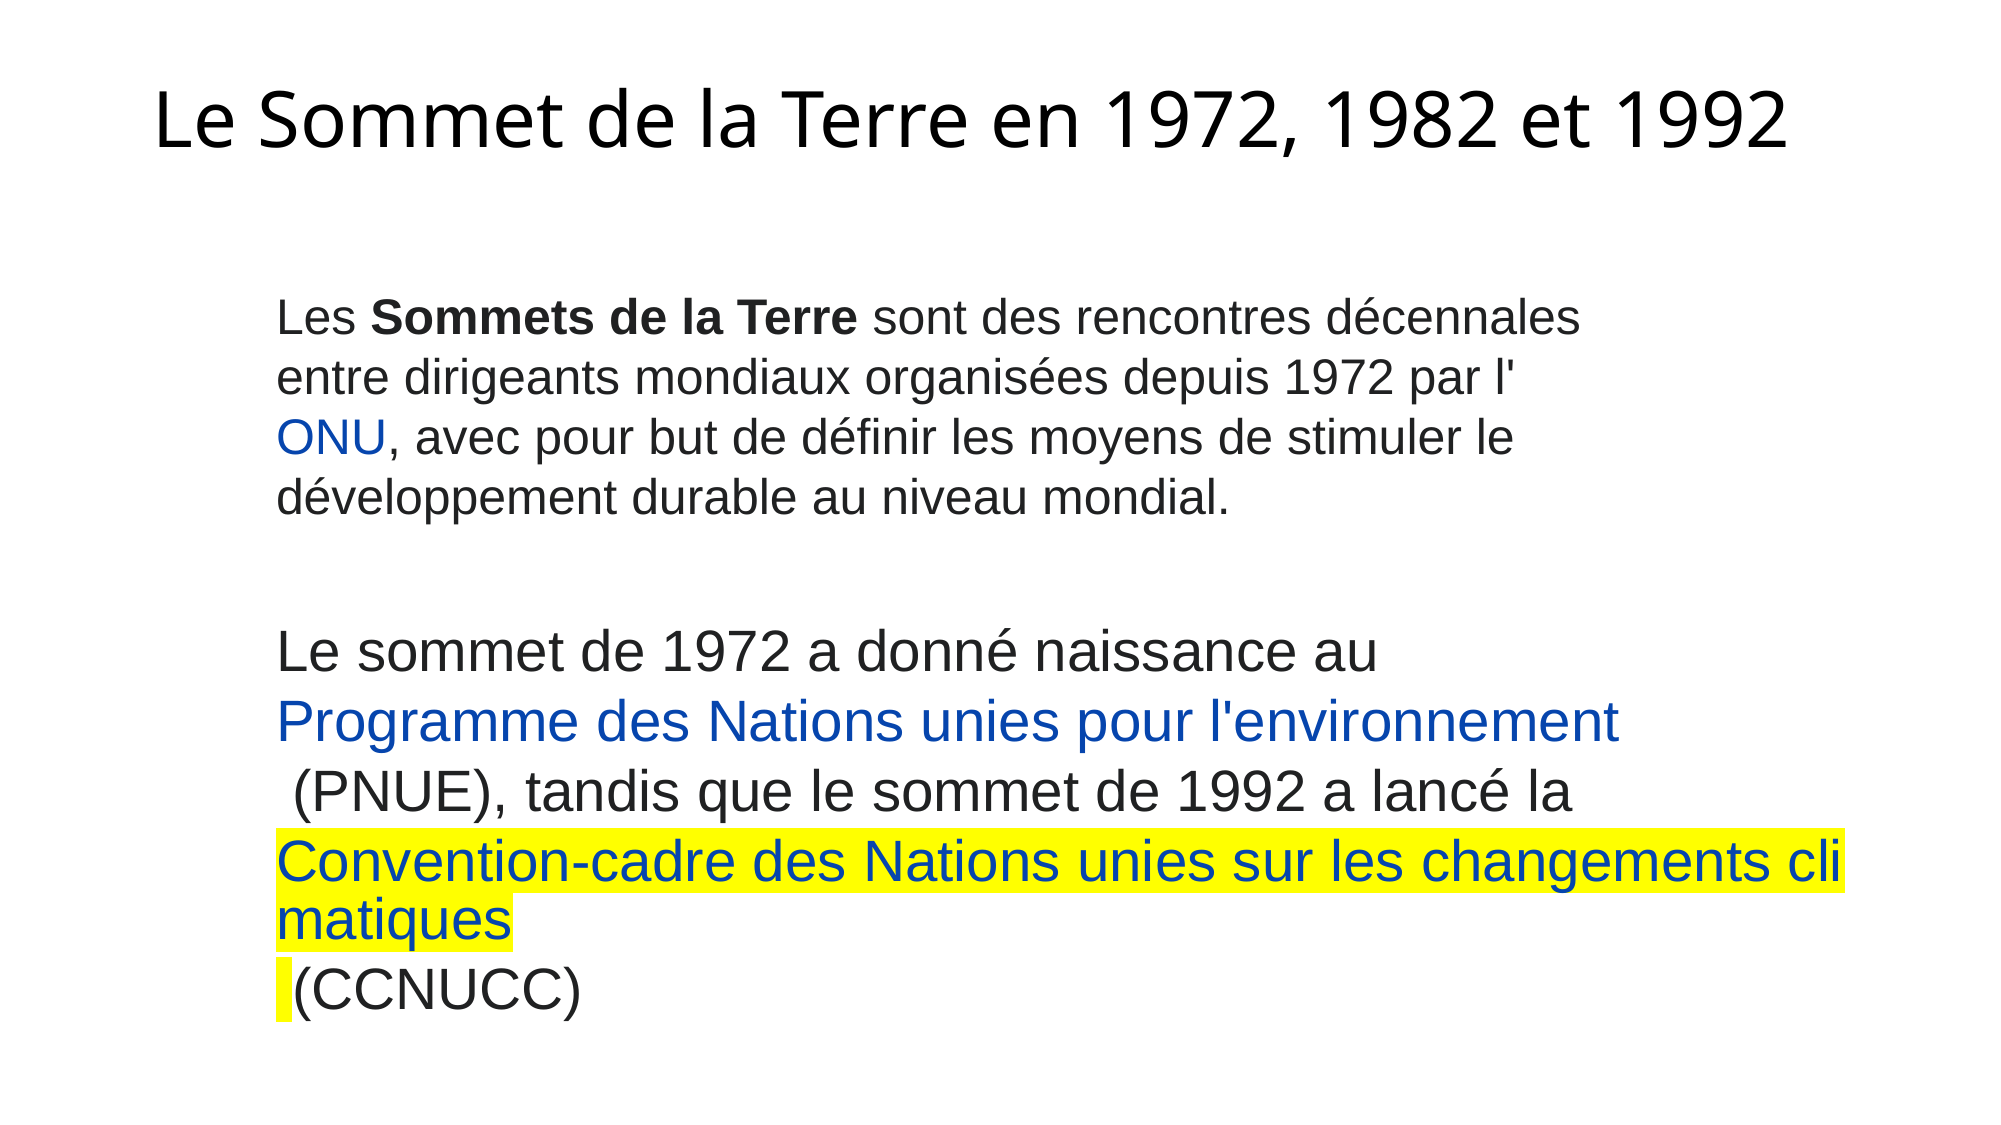

# Le Sommet de la Terre en 1972, 1982 et 1992
Les Sommets de la Terre sont des rencontres décennales entre dirigeants mondiaux organisées depuis 1972 par l'ONU, avec pour but de définir les moyens de stimuler le développement durable au niveau mondial.
Le sommet de 1972 a donné naissance au Programme des Nations unies pour l'environnement (PNUE), tandis que le sommet de 1992 a lancé la Convention-cadre des Nations unies sur les changements climatiques (CCNUCC)